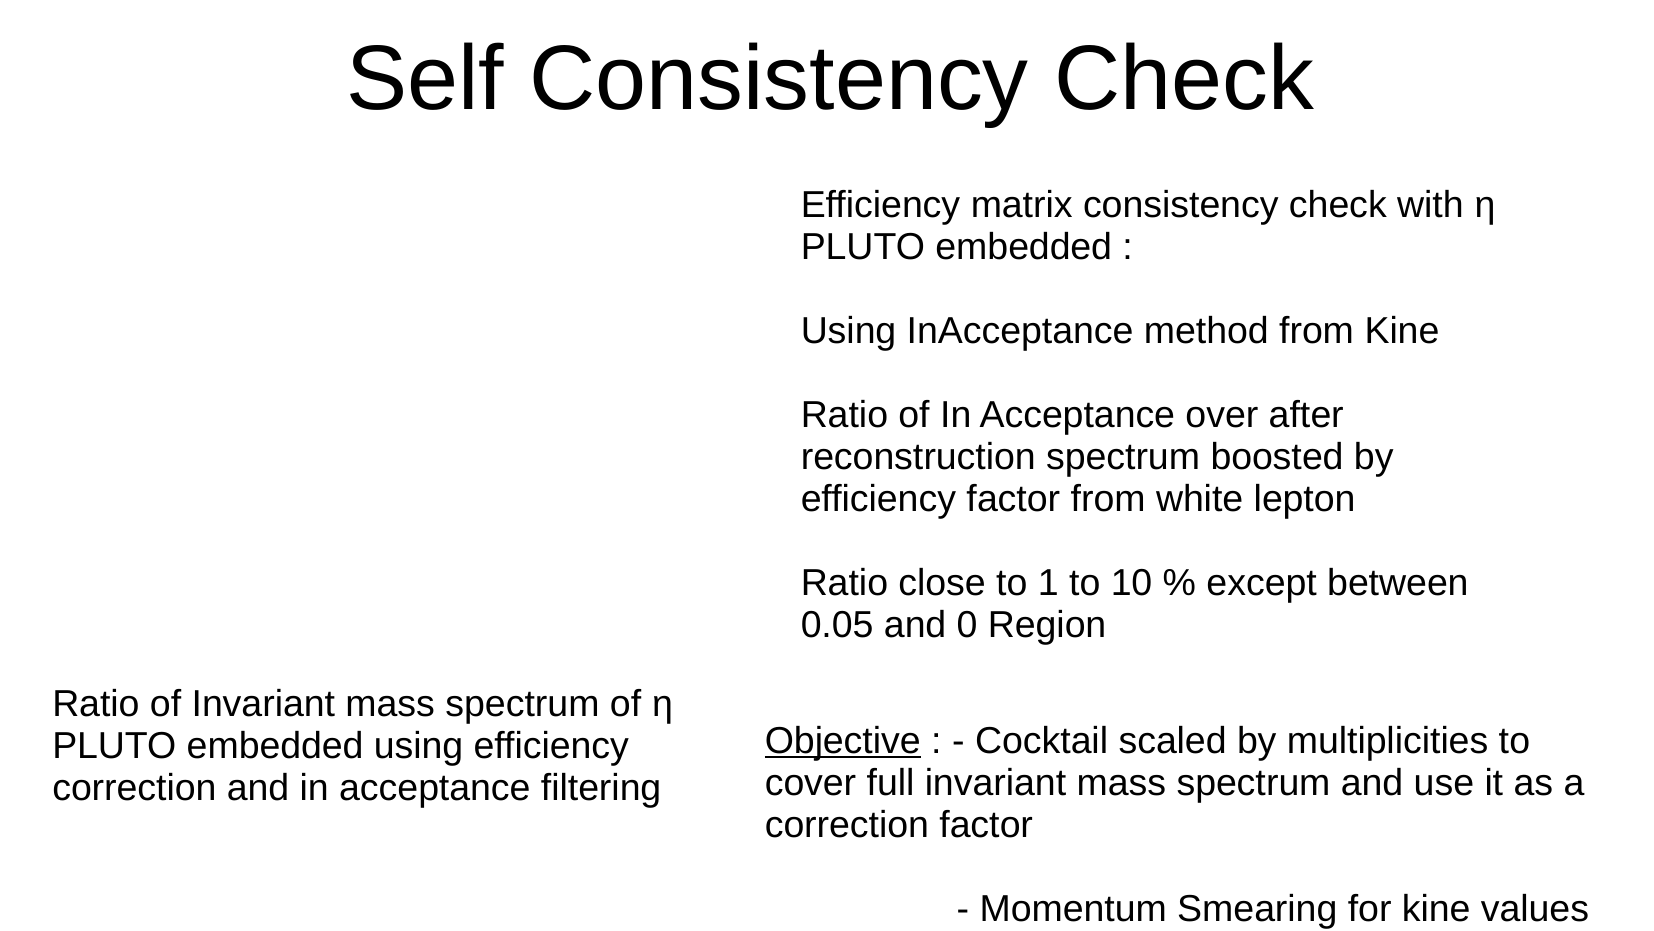

# Self Consistency Check
Efficiency matrix consistency check with η PLUTO embedded :
Using InAcceptance method from Kine
Ratio of In Acceptance over after reconstruction spectrum boosted by efficiency factor from white lepton
Ratio close to 1 to 10 % except between 0.05 and 0 Region
Ratio of Invariant mass spectrum of η PLUTO embedded using efficiency correction and in acceptance filtering
Objective : - Cocktail scaled by multiplicities to cover full invariant mass spectrum and use it as a correction factor
		 - Momentum Smearing for kine values